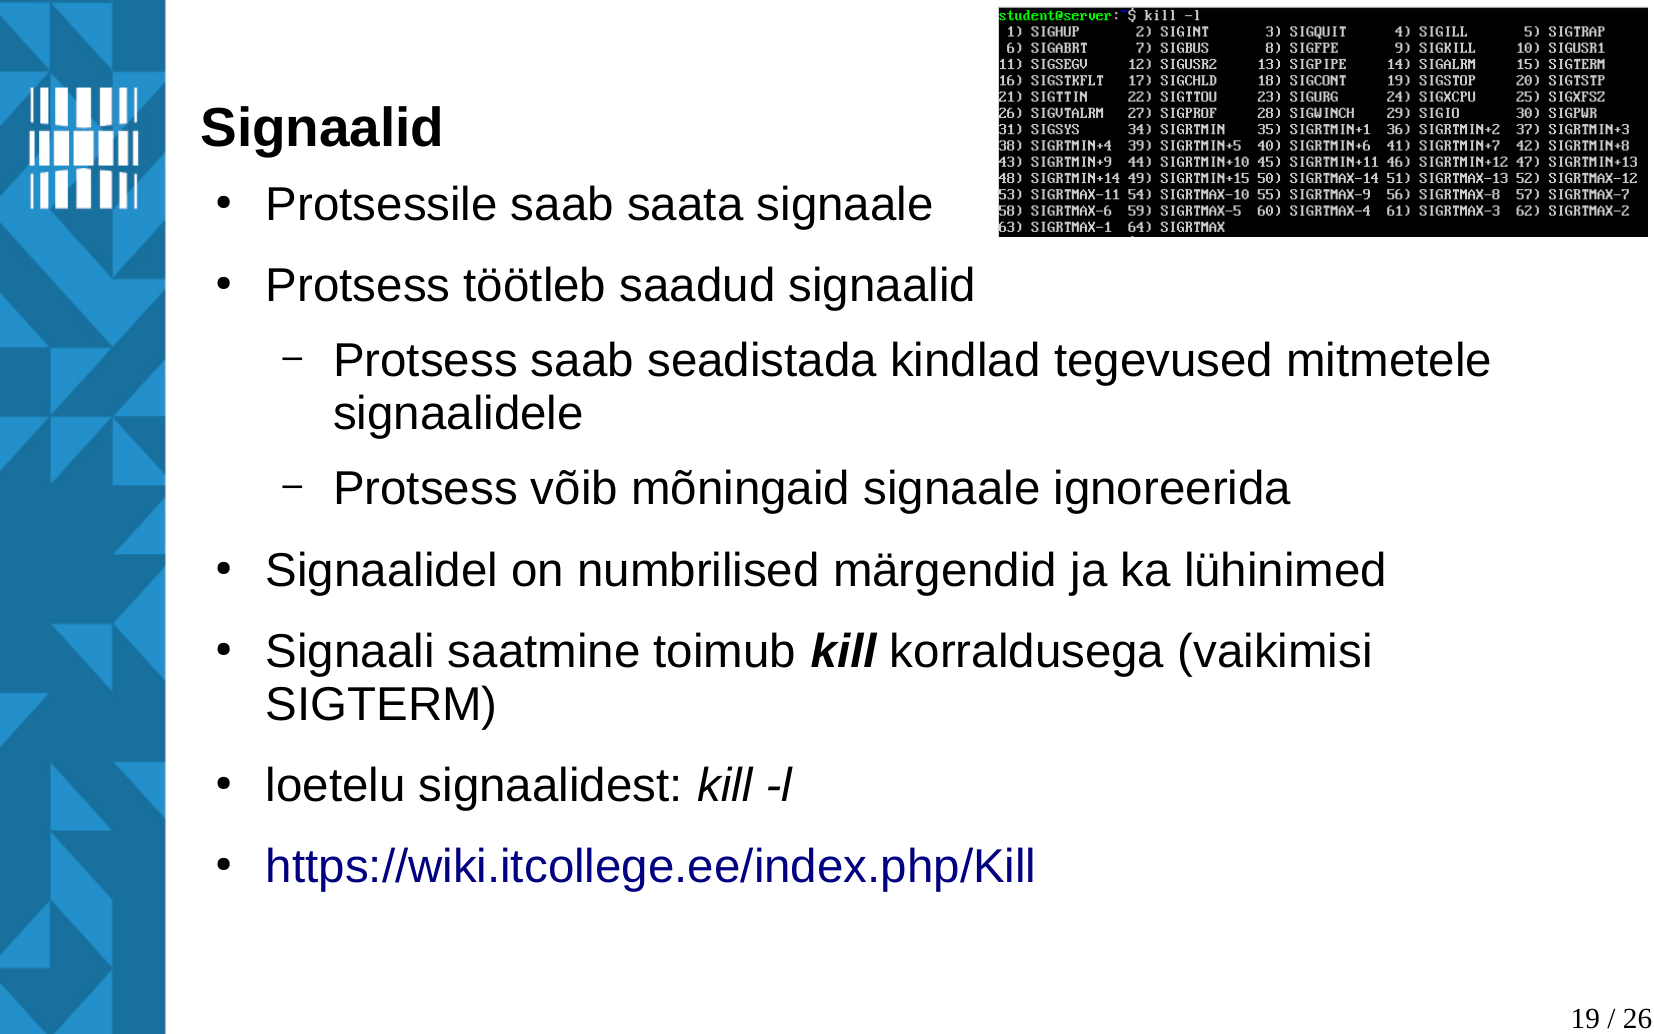

# Signaalid
Protsessile saab saata signaale
Protsess töötleb saadud signaalid
Protsess saab seadistada kindlad tegevused mitmetele signaalidele
Protsess võib mõningaid signaale ignoreerida
Signaalidel on numbrilised märgendid ja ka lühinimed
Signaali saatmine toimub kill korraldusega (vaikimisi SIGTERM)
loetelu signaalidest: kill -l
https://wiki.itcollege.ee/index.php/Kill
19